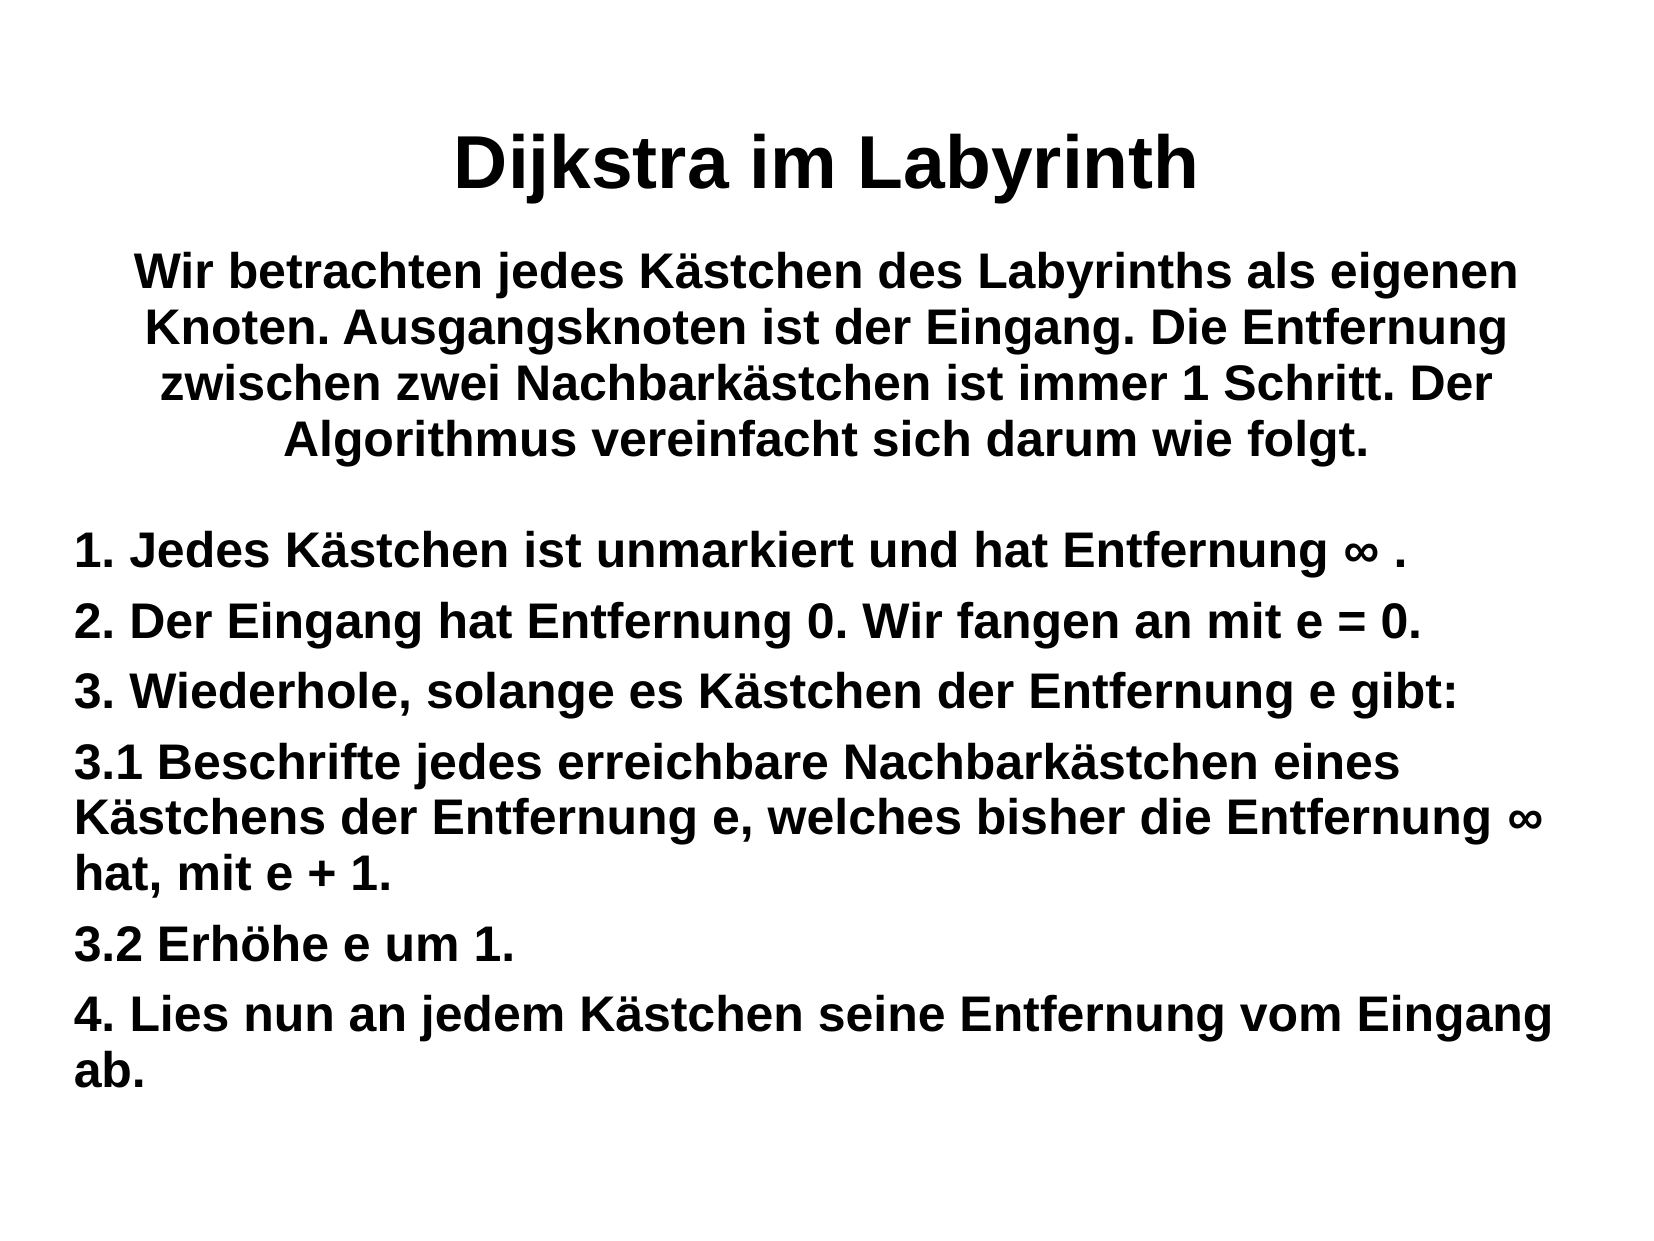

# Dijkstra im Labyrinth
Wir betrachten jedes Kästchen des Labyrinths als eigenen Knoten. Ausgangsknoten ist der Eingang. Die Entfernung zwischen zwei Nachbarkästchen ist immer 1 Schritt. Der Algorithmus vereinfacht sich darum wie folgt.
1. Jedes Kästchen ist unmarkiert und hat Entfernung ∞ .
2. Der Eingang hat Entfernung 0. Wir fangen an mit e = 0.
3. Wiederhole, solange es Kästchen der Entfernung e gibt:
3.1 Beschrifte jedes erreichbare Nachbarkästchen eines Kästchens der Entfernung e, welches bisher die Entfernung ∞ hat, mit e + 1.
3.2 Erhöhe e um 1.
4. Lies nun an jedem Kästchen seine Entfernung vom Eingang ab.